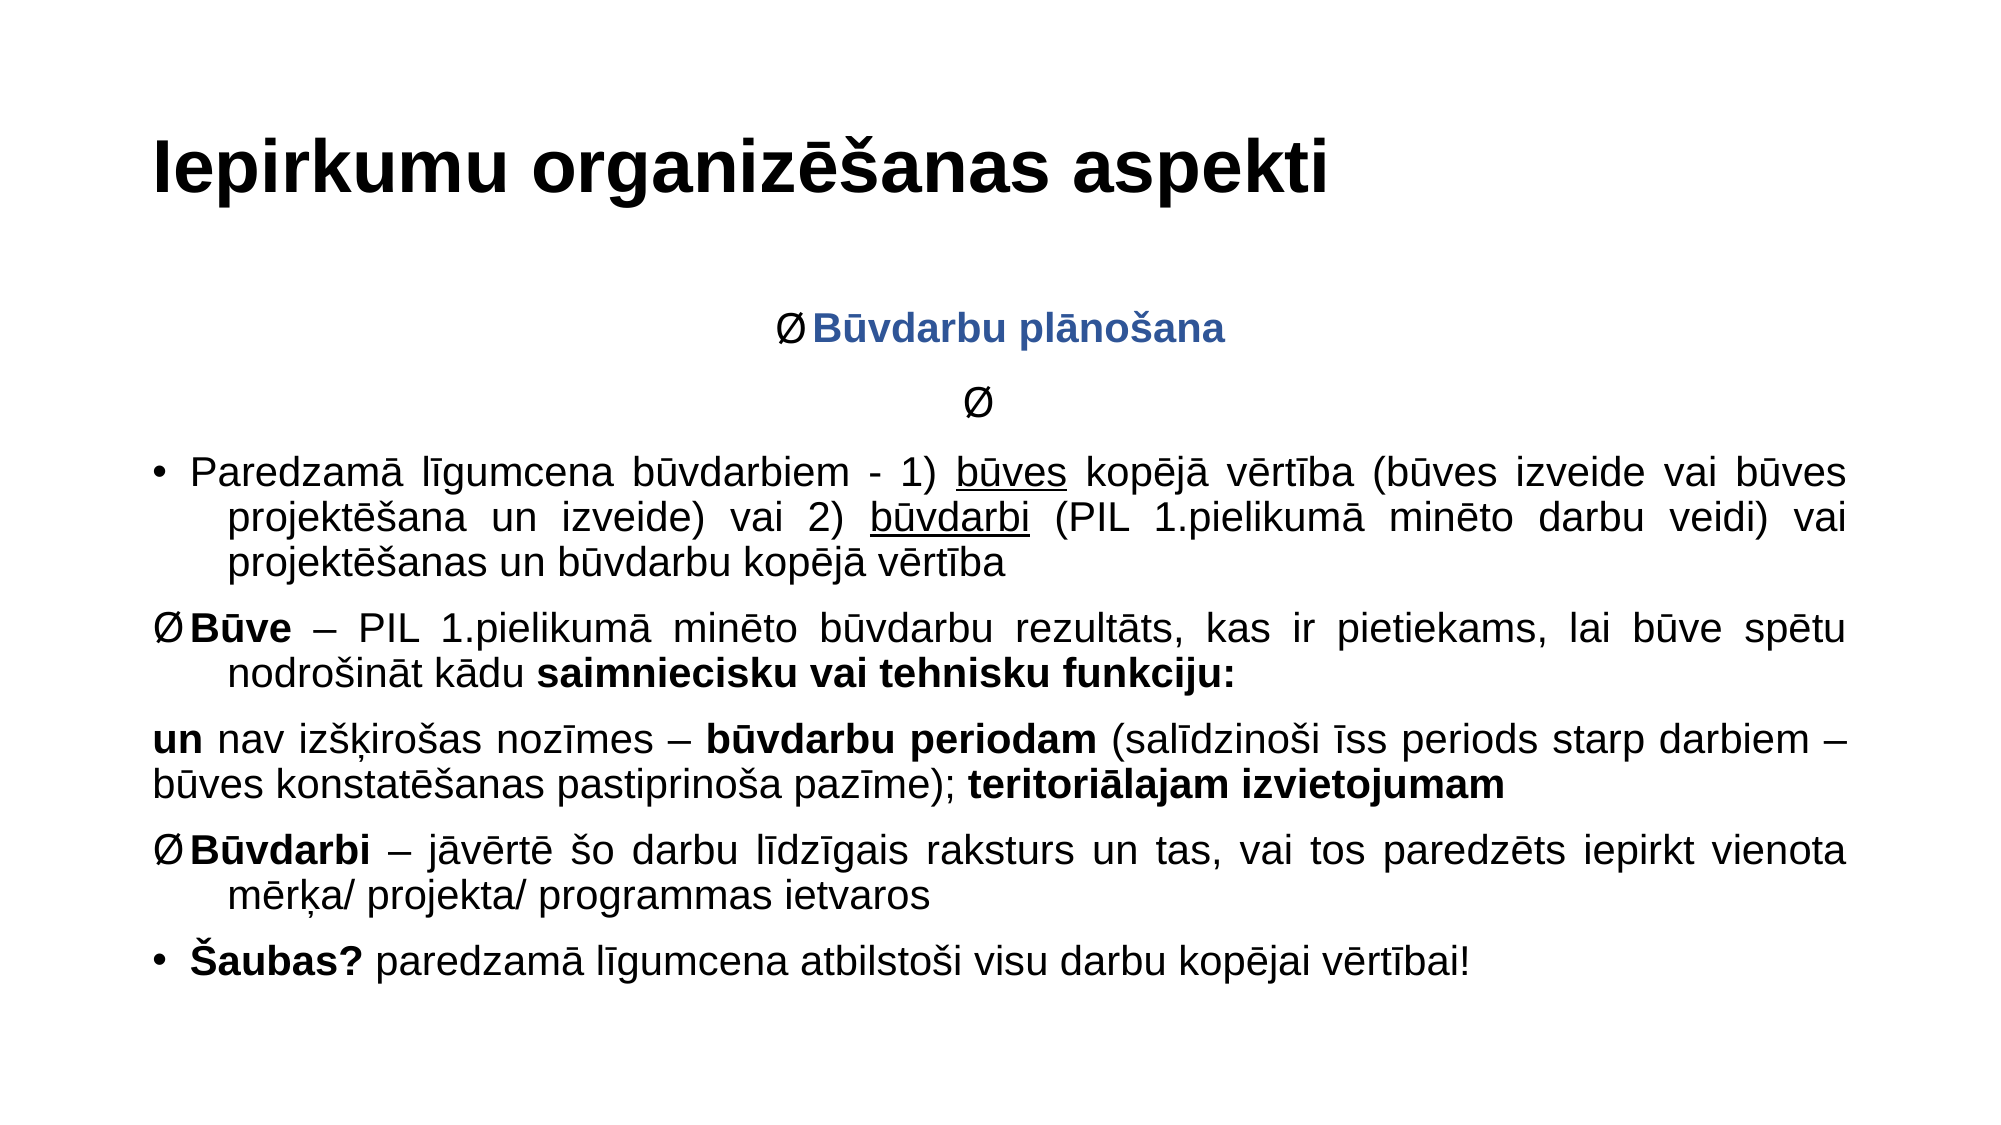

# Iepirkumu organizēšanas aspekti
Būvdarbu plānošana
Paredzamā līgumcena būvdarbiem - 1) būves kopējā vērtība (būves izveide vai būves projektēšana un izveide) vai 2) būvdarbi (PIL 1.pielikumā minēto darbu veidi) vai projektēšanas un būvdarbu kopējā vērtība
Būve – PIL 1.pielikumā minēto būvdarbu rezultāts, kas ir pietiekams, lai būve spētu nodrošināt kādu saimniecisku vai tehnisku funkciju:
un nav izšķirošas nozīmes – būvdarbu periodam (salīdzinoši īss periods starp darbiem – būves konstatēšanas pastiprinoša pazīme); teritoriālajam izvietojumam
Būvdarbi – jāvērtē šo darbu līdzīgais raksturs un tas, vai tos paredzēts iepirkt vienota mērķa/ projekta/ programmas ietvaros
Šaubas? paredzamā līgumcena atbilstoši visu darbu kopējai vērtībai!